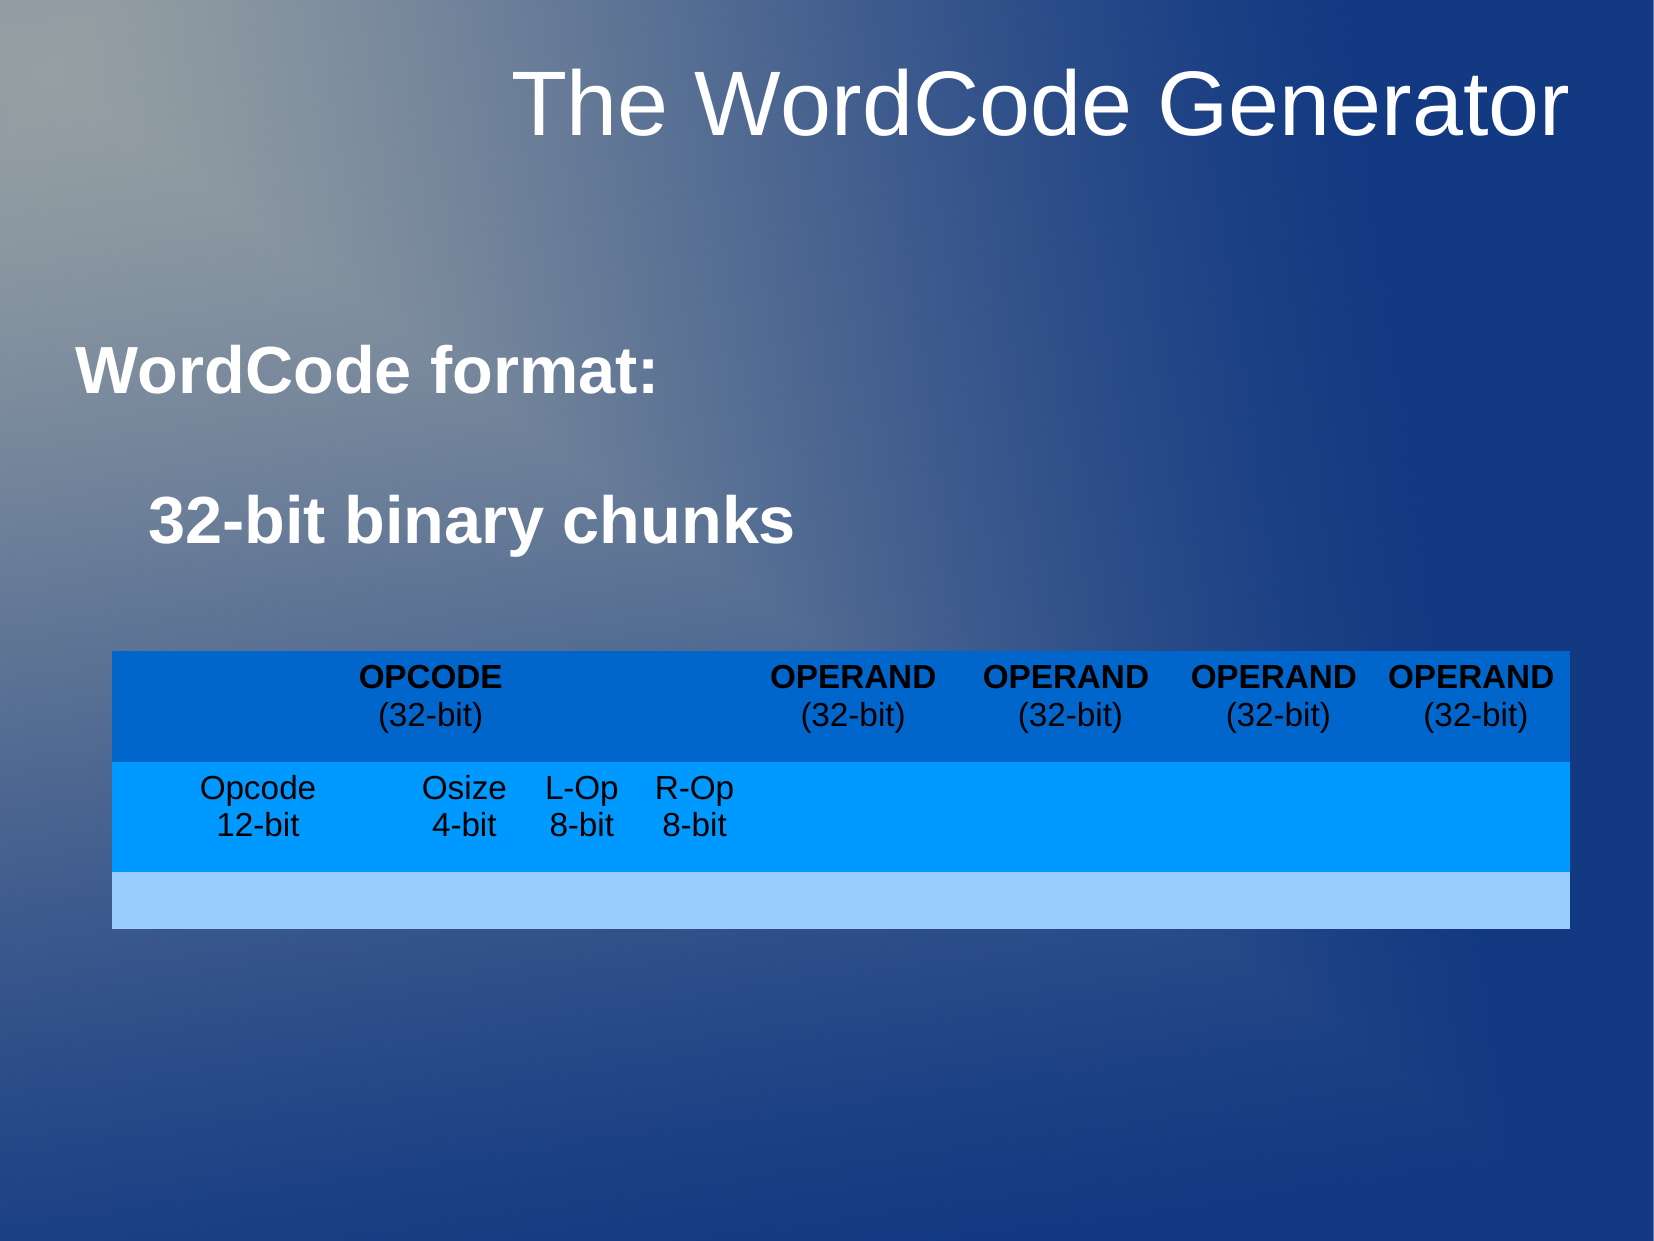

# The WordCode Generator
WordCode format:
	32-bit binary chunks
| OPCODE (32-bit) | | | | OPERAND (32-bit) | OPERAND (32-bit) | OPERAND (32-bit) | OPERAND (32-bit) |
| --- | --- | --- | --- | --- | --- | --- | --- |
| Opcode 12-bit | Osize 4-bit | L-Op 8-bit | R-Op 8-bit | | | | |
| | | | | | | | |